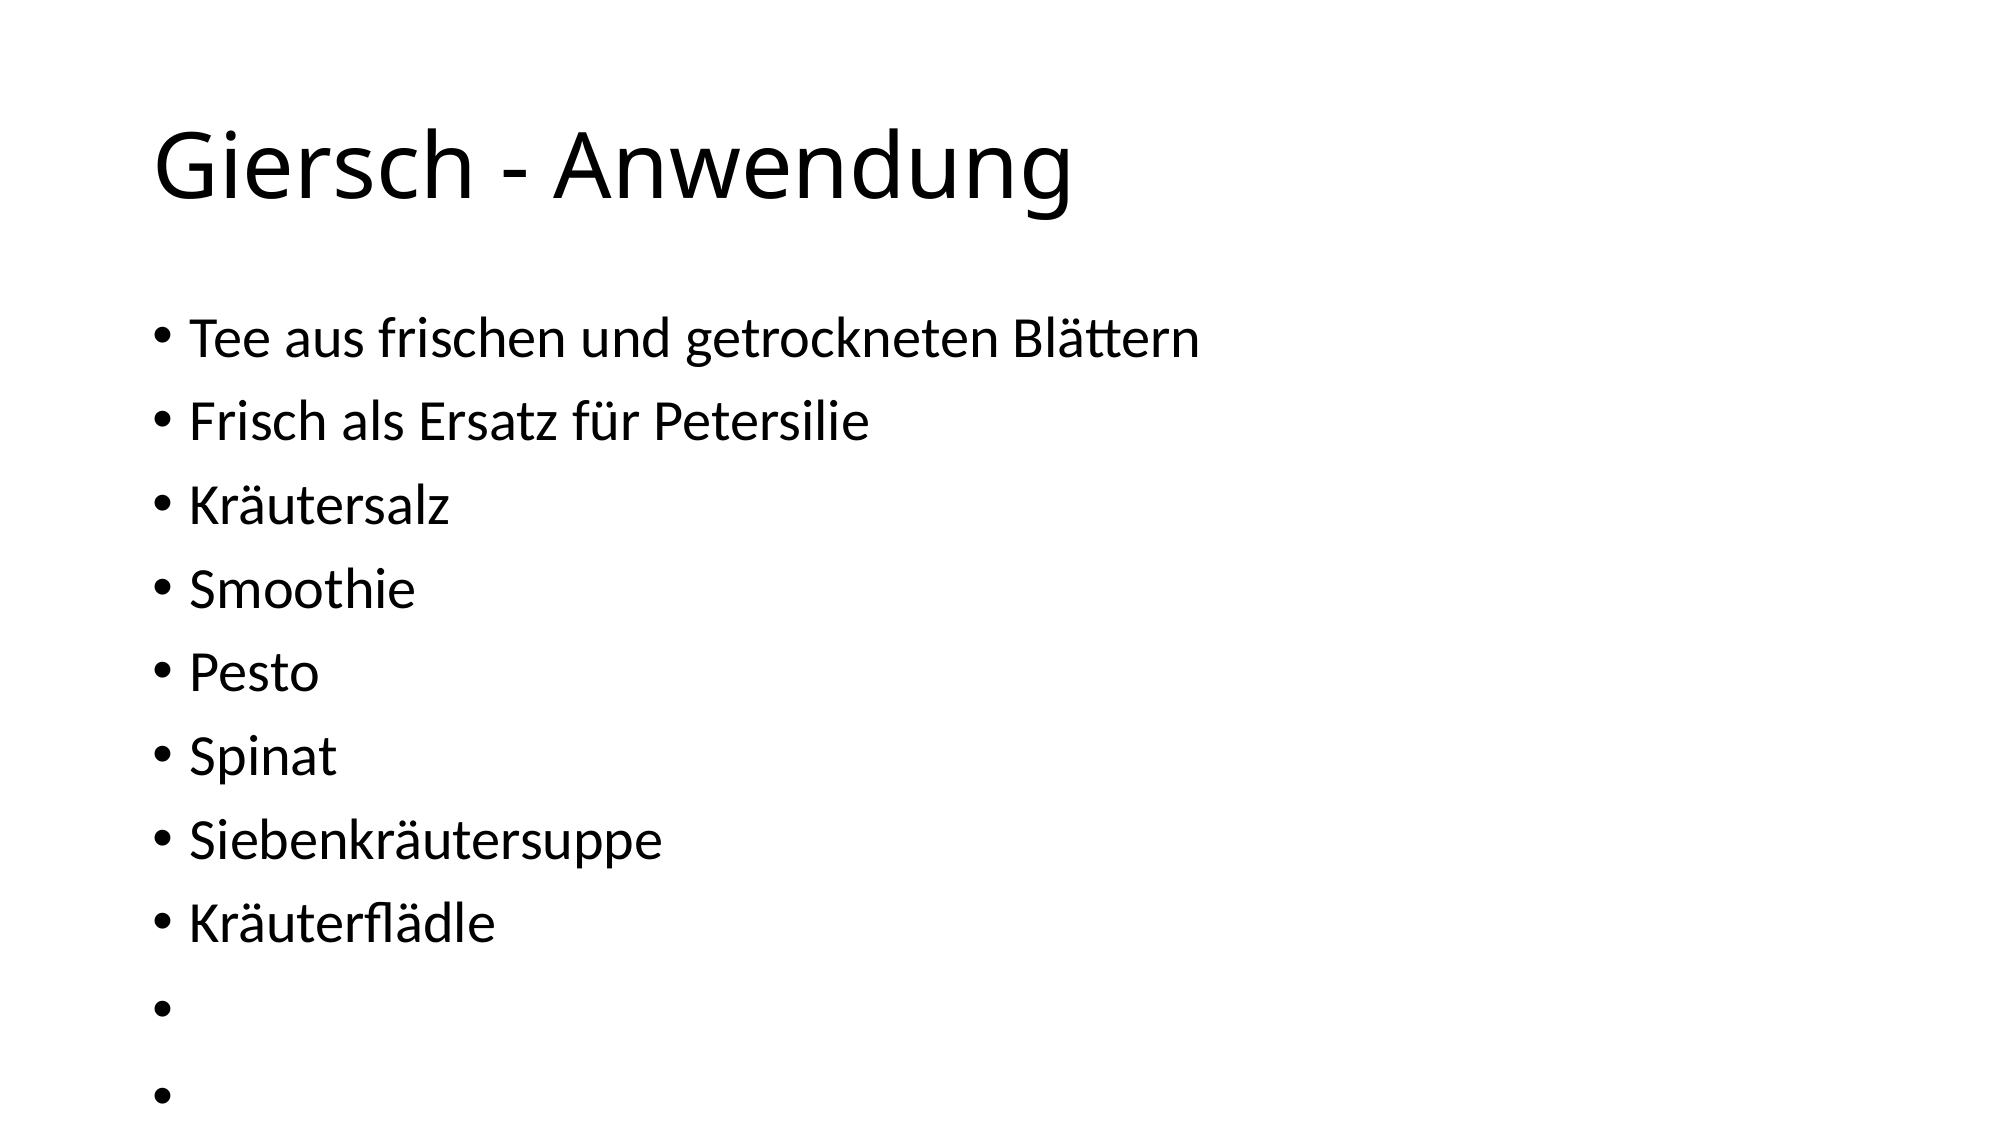

# Giersch - Anwendung
Tee aus frischen und getrockneten Blättern
Frisch als Ersatz für Petersilie
Kräutersalz
Smoothie
Pesto
Spinat
Siebenkräutersuppe
Kräuterflädle